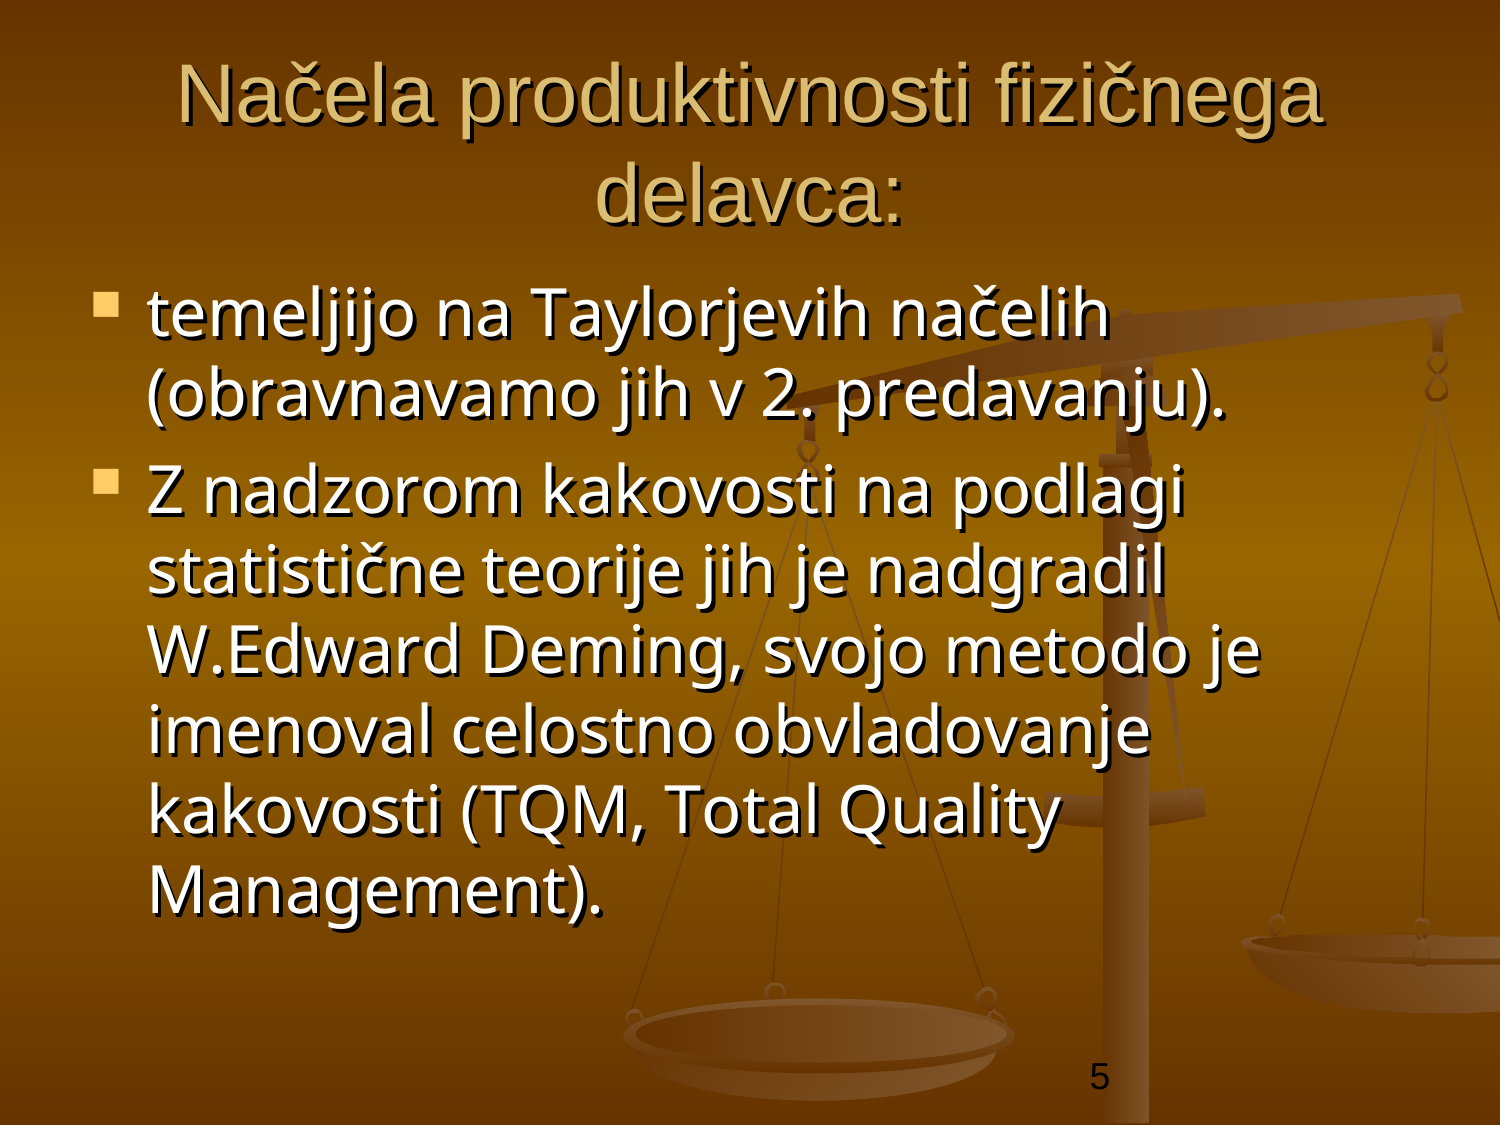

# Načela produktivnosti fizičnega delavca:
temeljijo na Taylorjevih načelih (obravnavamo jih v 2. predavanju).
Z nadzorom kakovosti na podlagi statistične teorije jih je nadgradil W.Edward Deming, svojo metodo je imenoval celostno obvladovanje kakovosti (TQM, Total Quality Management).
5